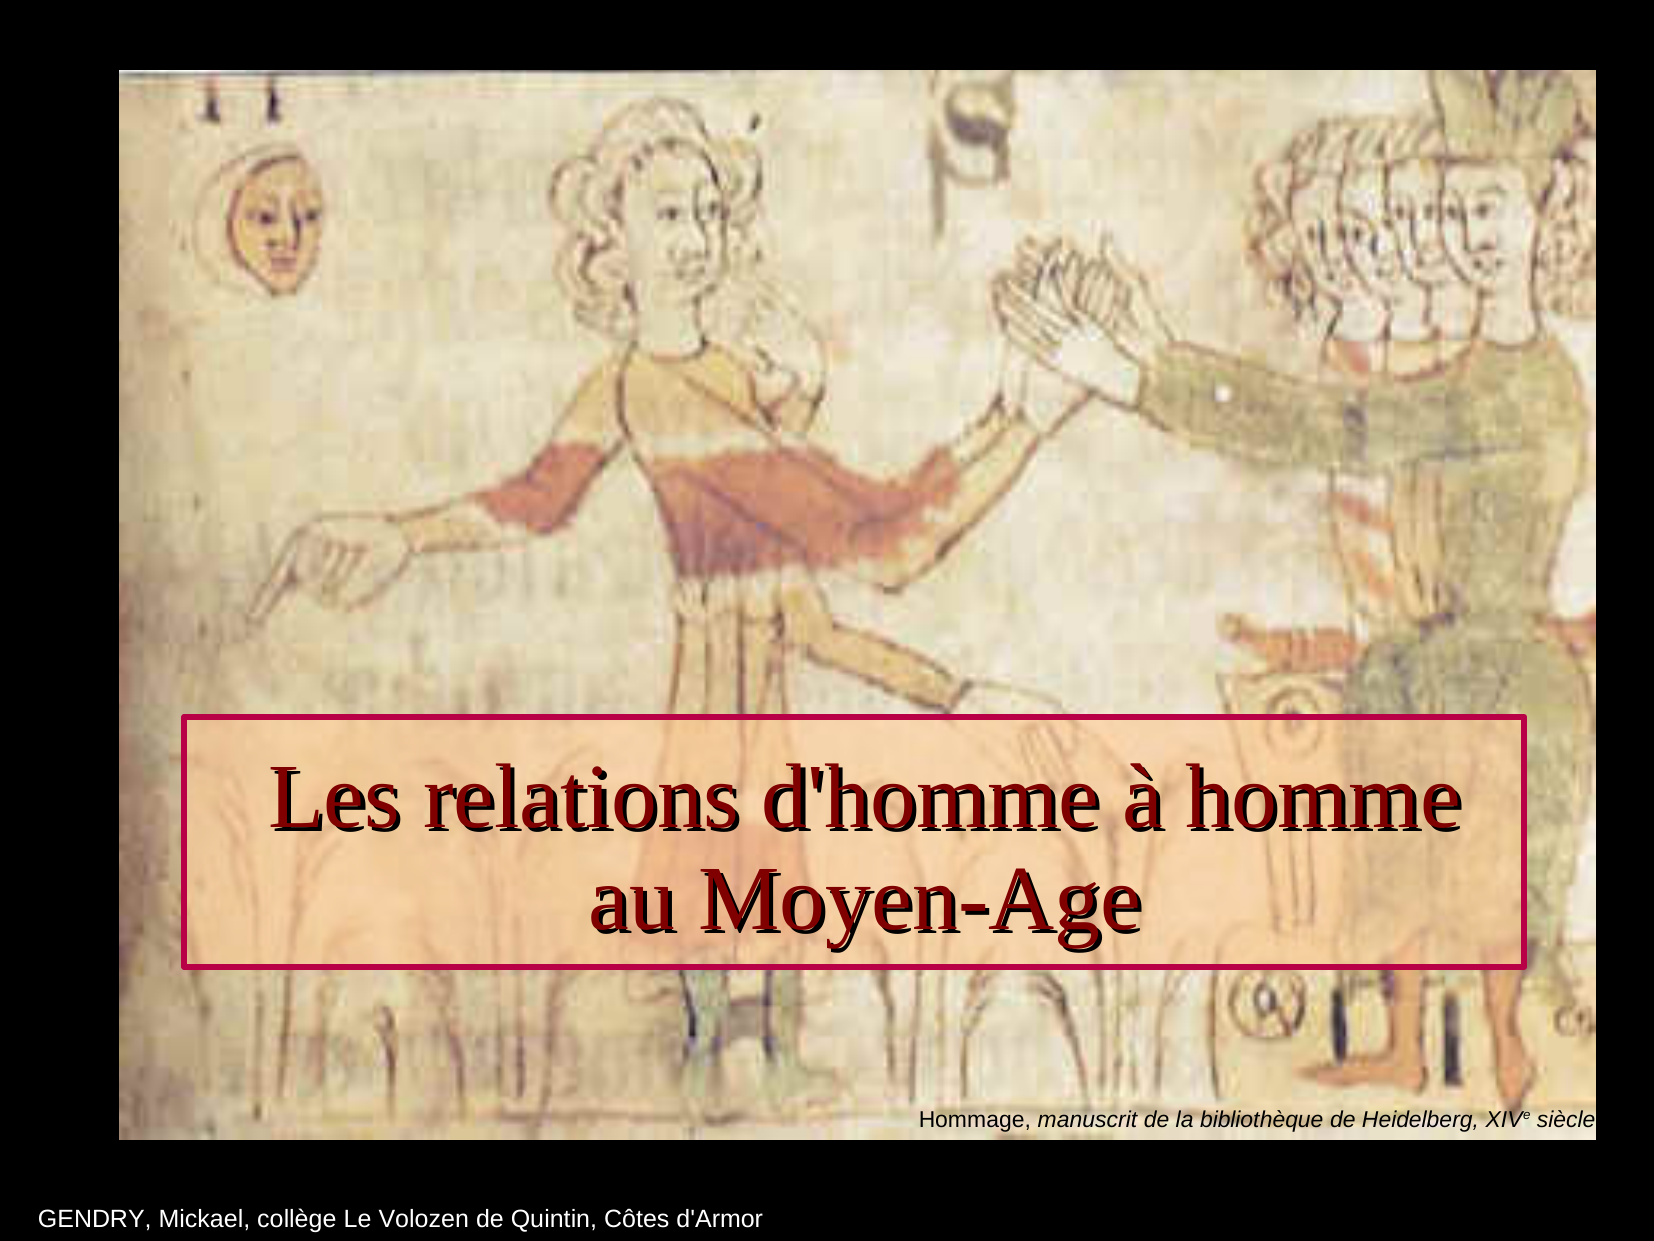

Les relations d'homme à homme au Moyen-Age
Hommage, manuscrit de la bibliothèque de Heidelberg, XIVe siècle
GENDRY, Mickael, collège Le Volozen de Quintin, Côtes d'Armor